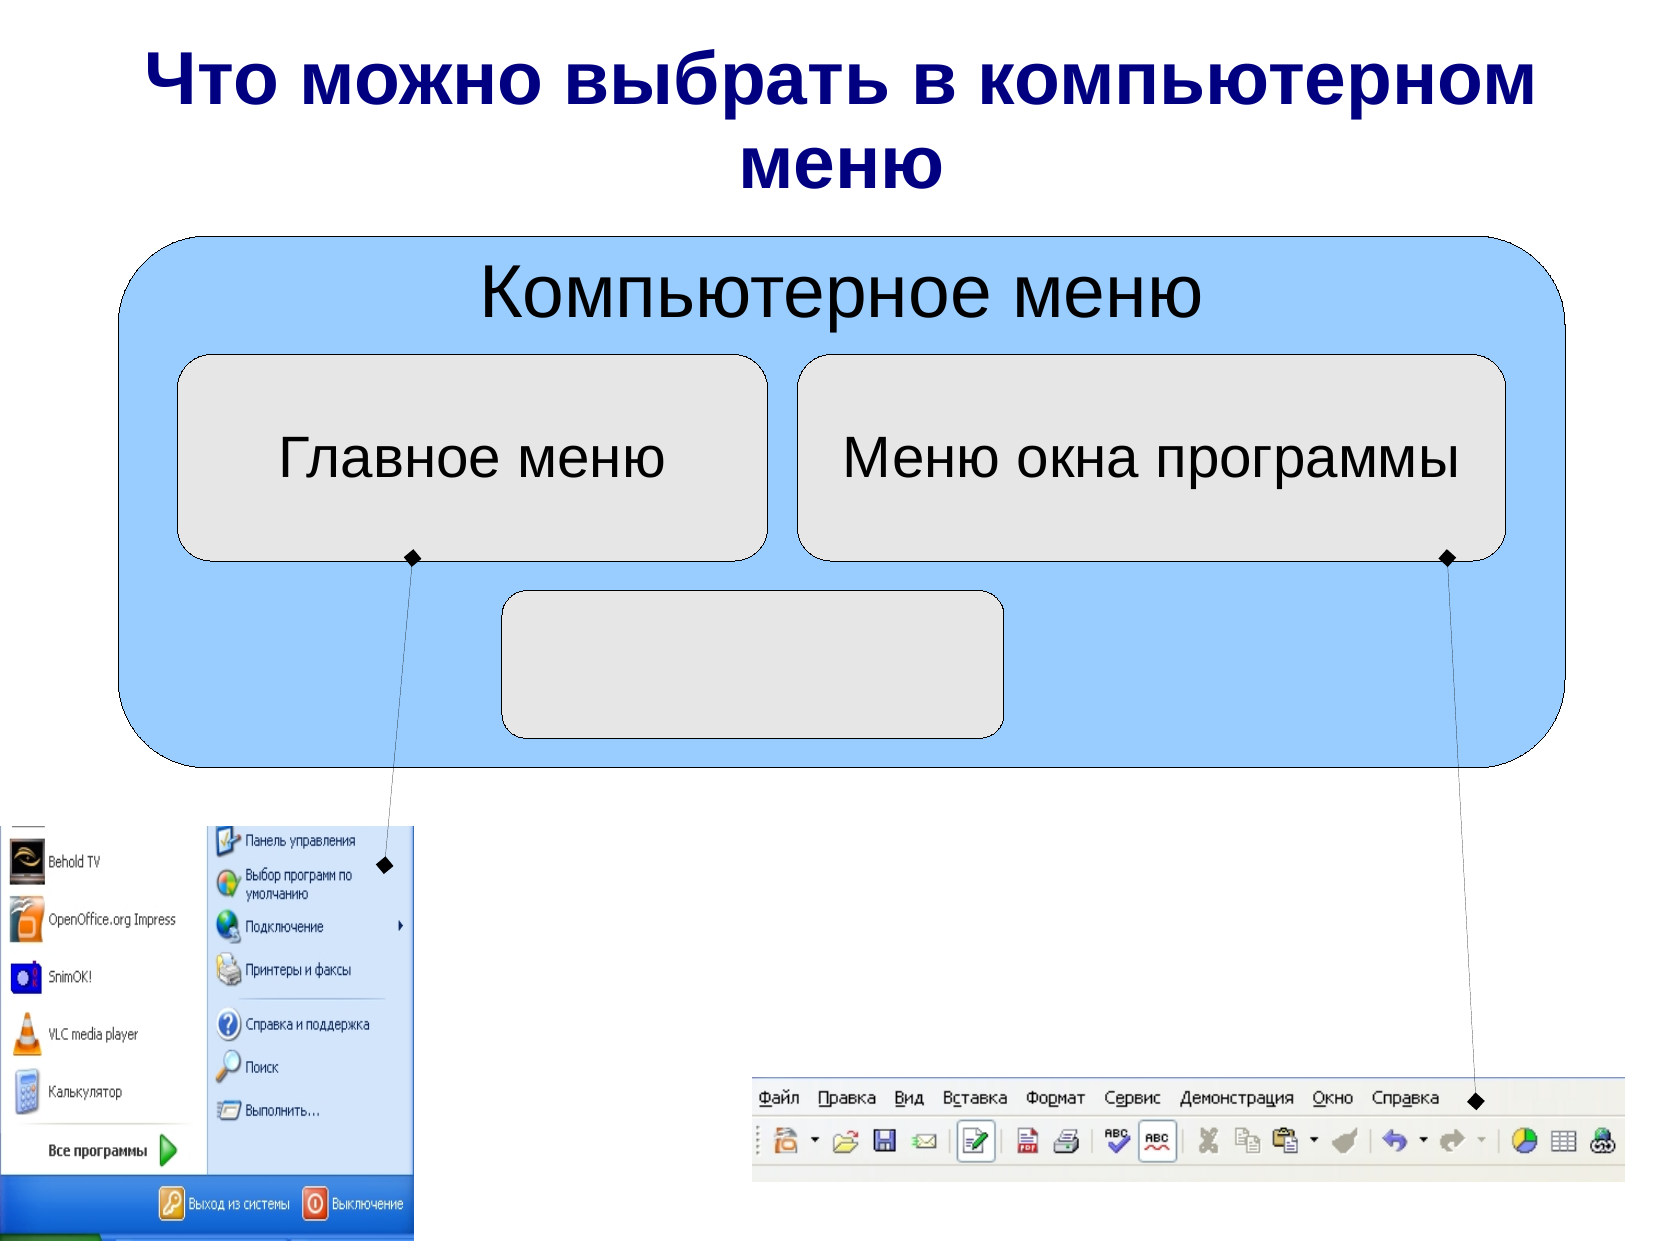

Что можно выбрать в компьютерном меню
Компьютерное меню
Главное меню
Меню окна программы